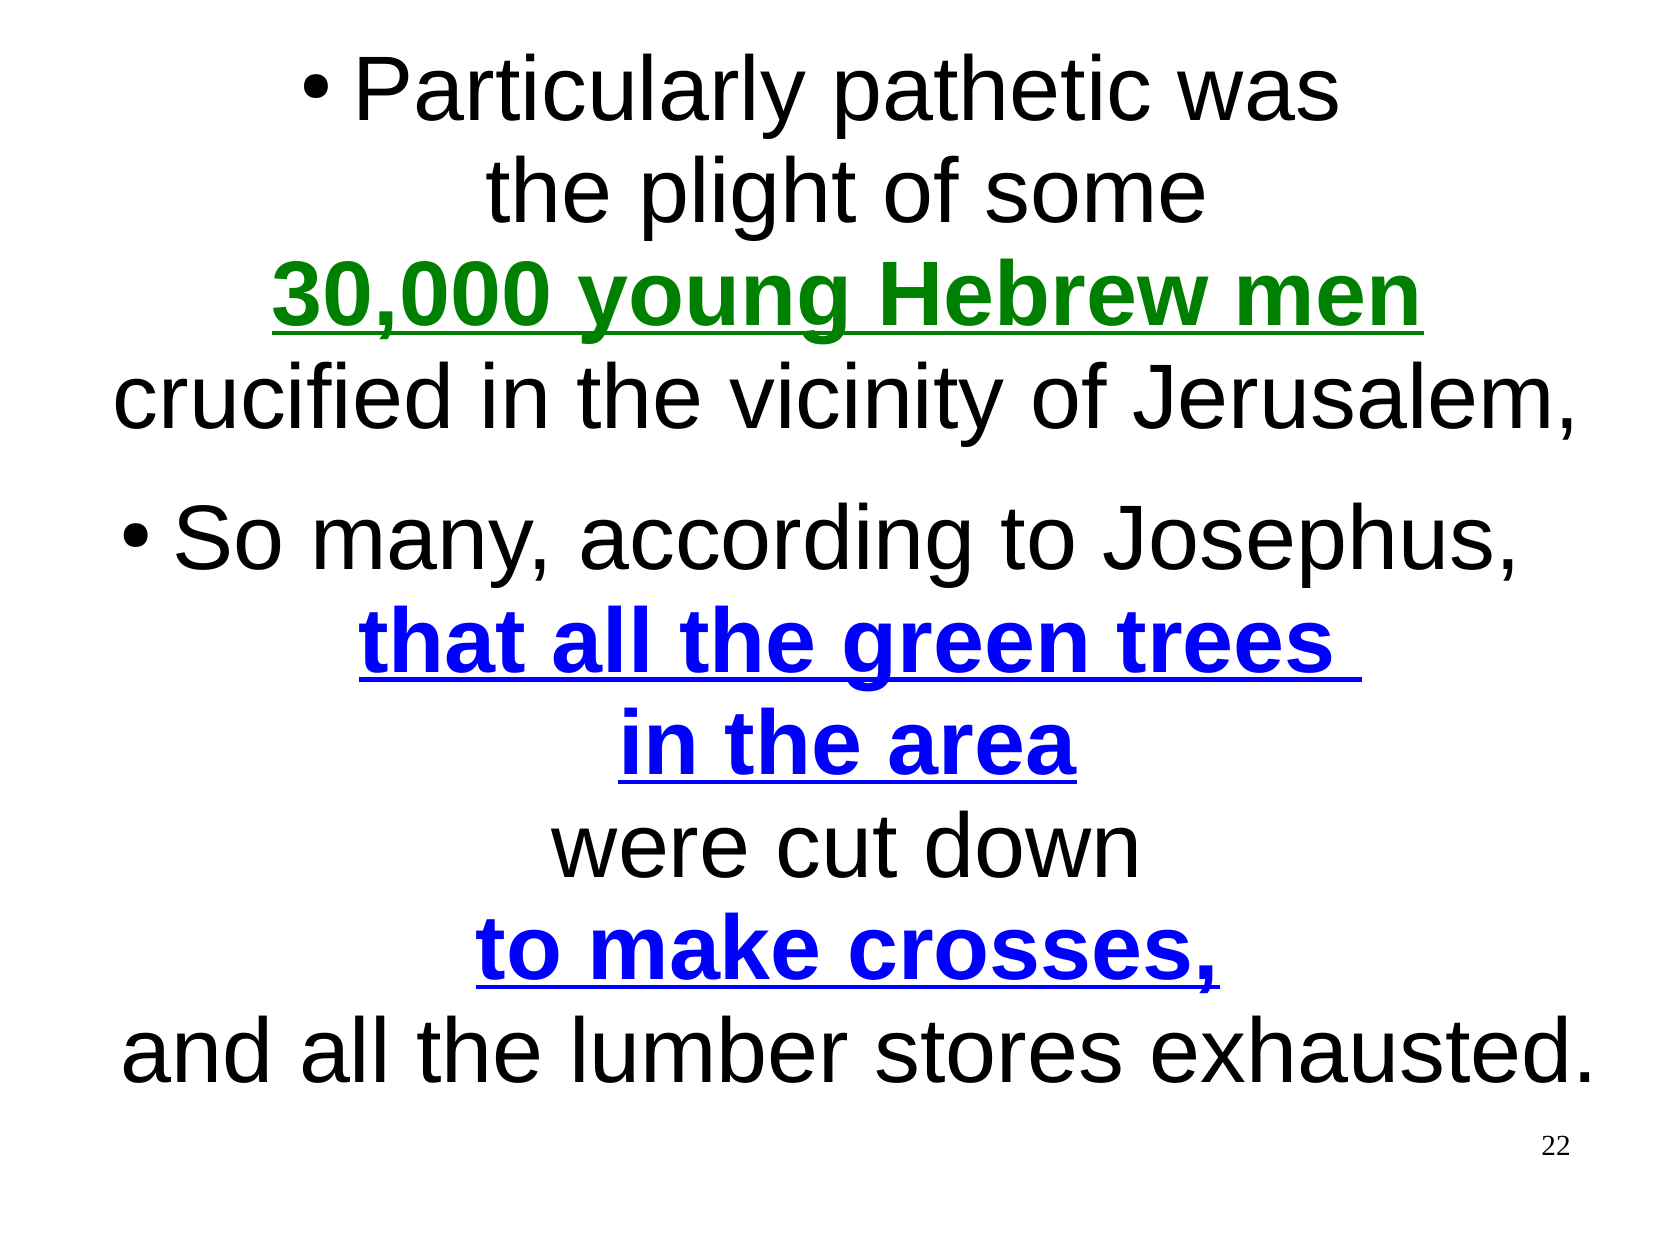

# Particularly pathetic was the plight of some 30,000 young Hebrew men crucified in the vicinity of Jerusalem,
So many, according to Josephus,
that all the green trees
in the area
were cut down
to make crosses,
and all the lumber stores exhausted.
22